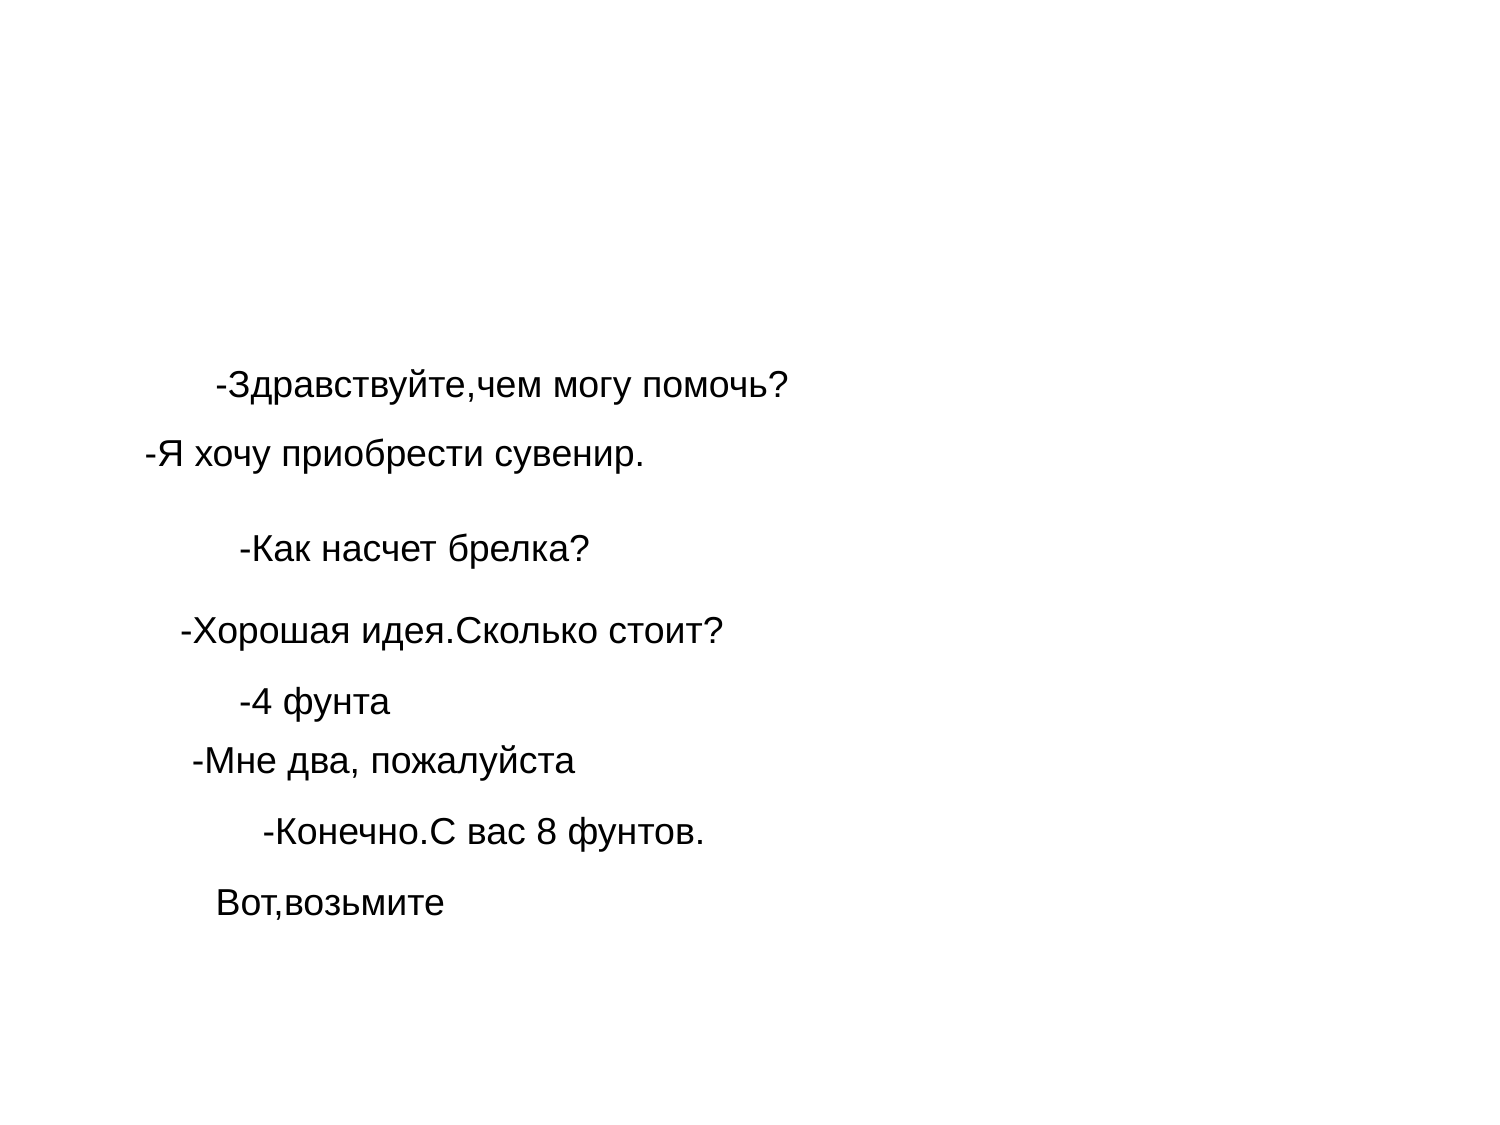

-Здравствуйте,чем могу помочь?
-Я хочу приобрести сувенир.
-Как насчет брелка?
-Хорошая идея.Сколько стоит?
-4 фунта
-Мне два, пожалуйста
-Конечно.С вас 8 фунтов.
Вот,возьмите